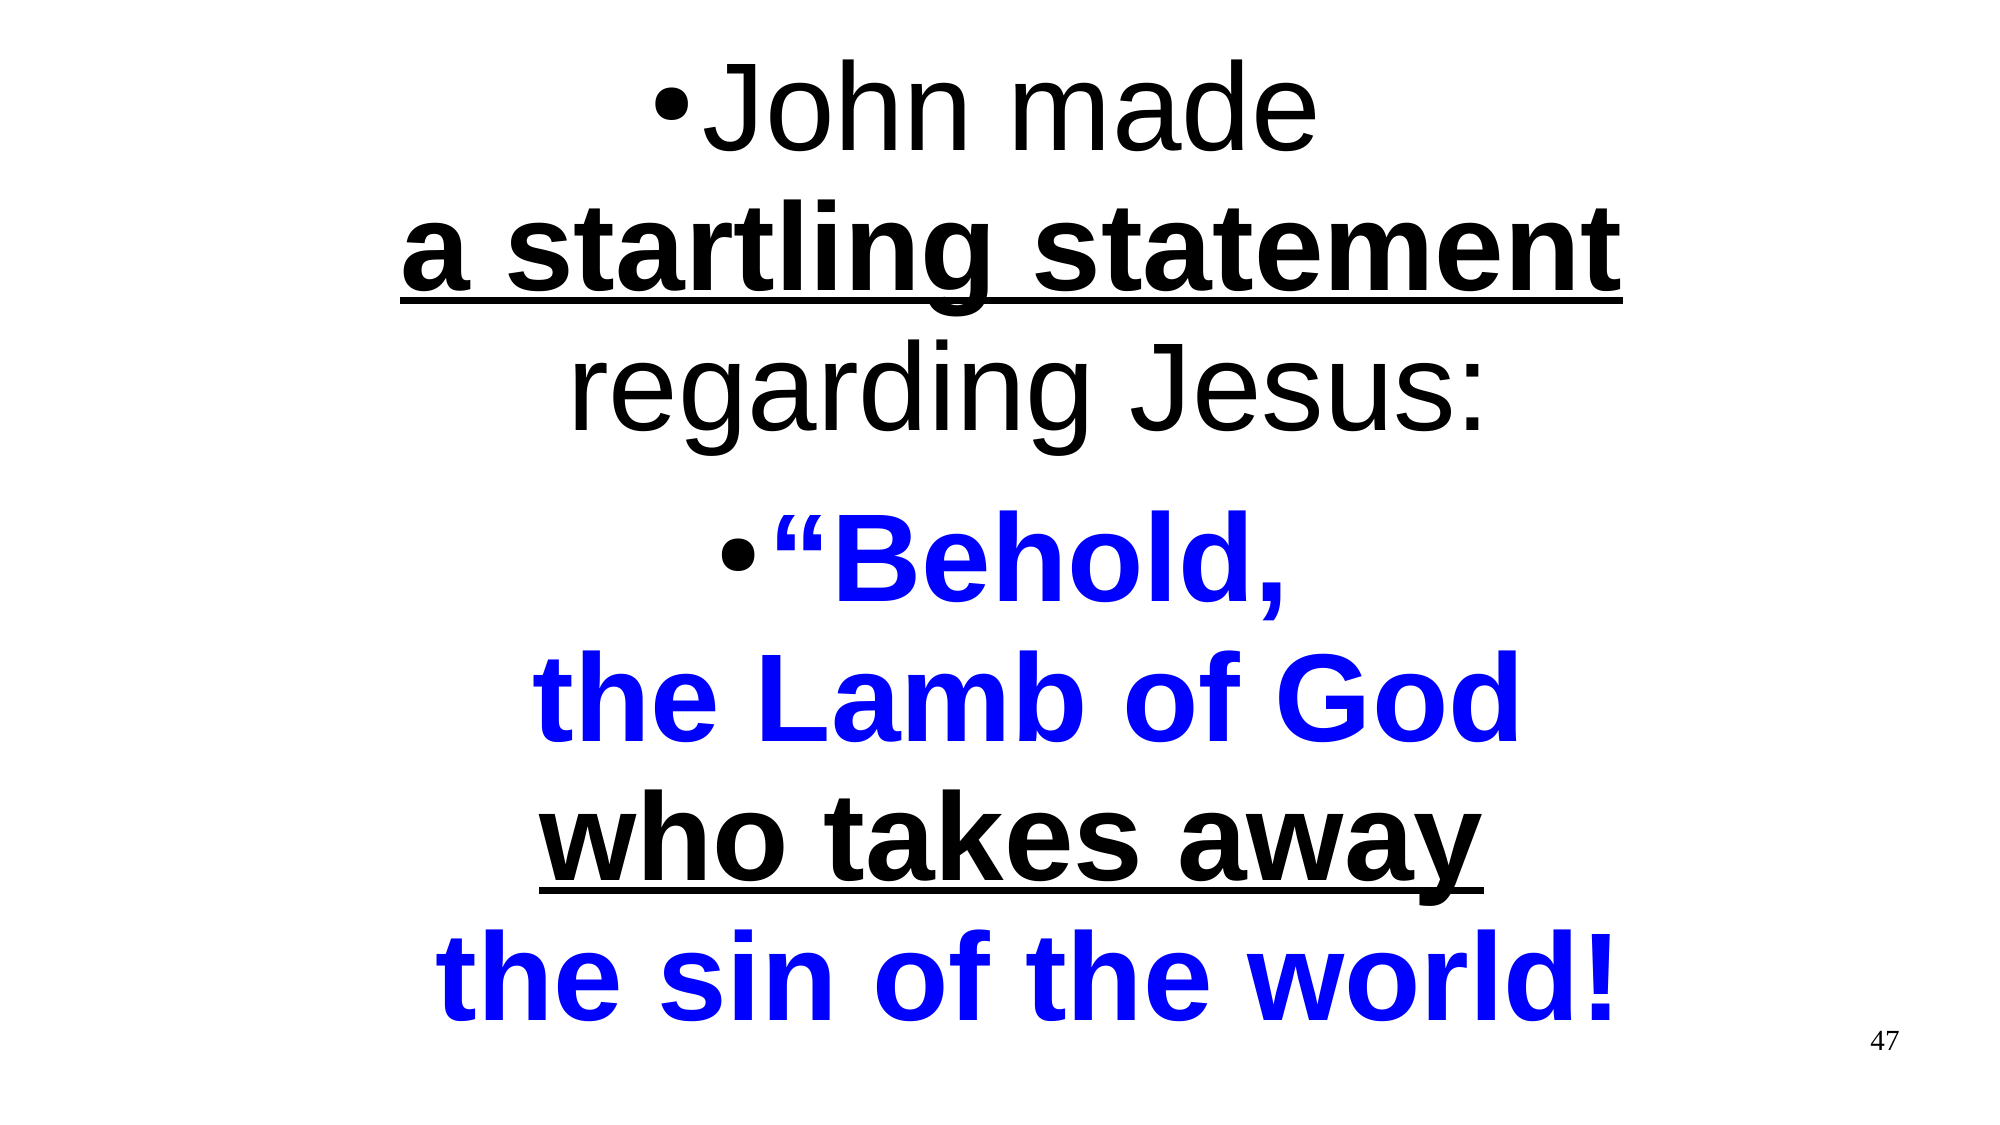

# John made a startling statement regarding Jesus:
“Behold,
 the Lamb of God
who takes away
the sin of the world!
47